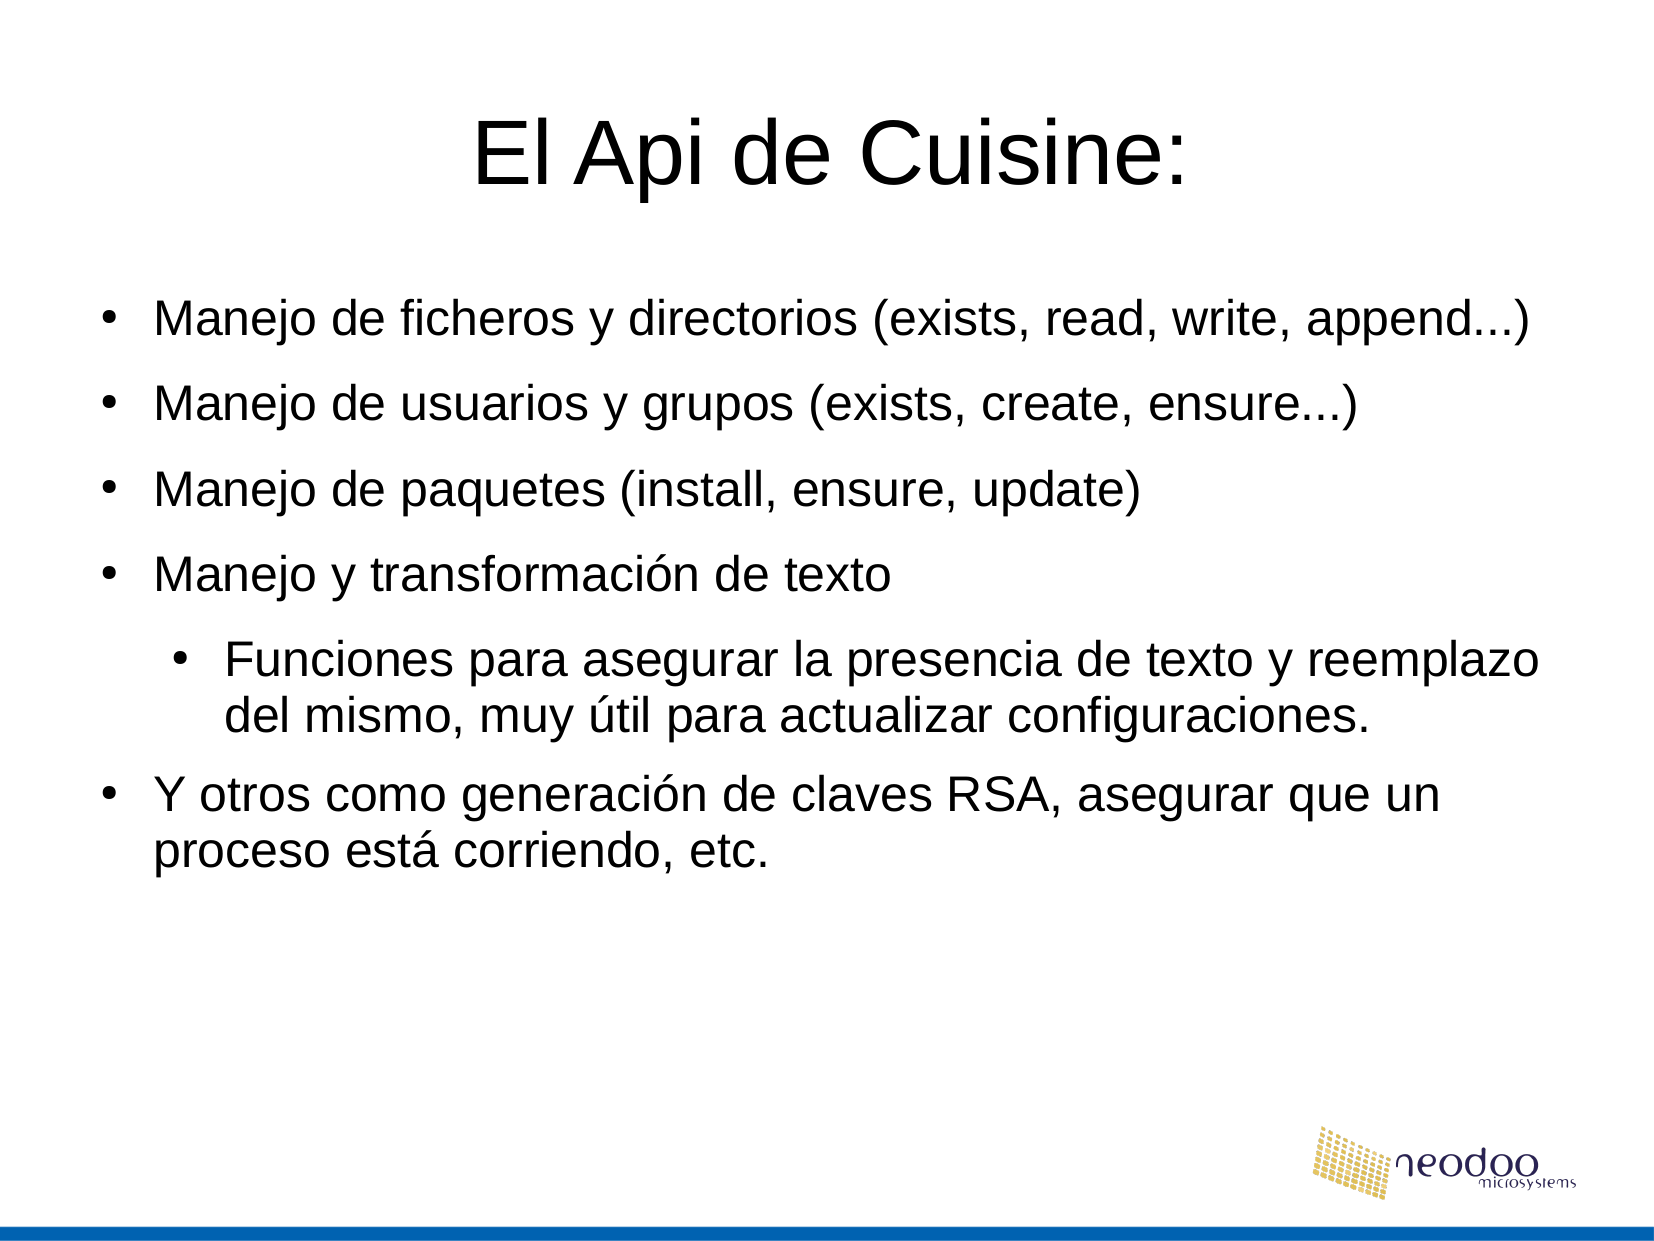

# El Api de Cuisine:
Manejo de ficheros y directorios (exists, read, write, append...)
Manejo de usuarios y grupos (exists, create, ensure...)
Manejo de paquetes (install, ensure, update)
Manejo y transformación de texto
Funciones para asegurar la presencia de texto y reemplazo del mismo, muy útil para actualizar configuraciones.
Y otros como generación de claves RSA, asegurar que un proceso está corriendo, etc.